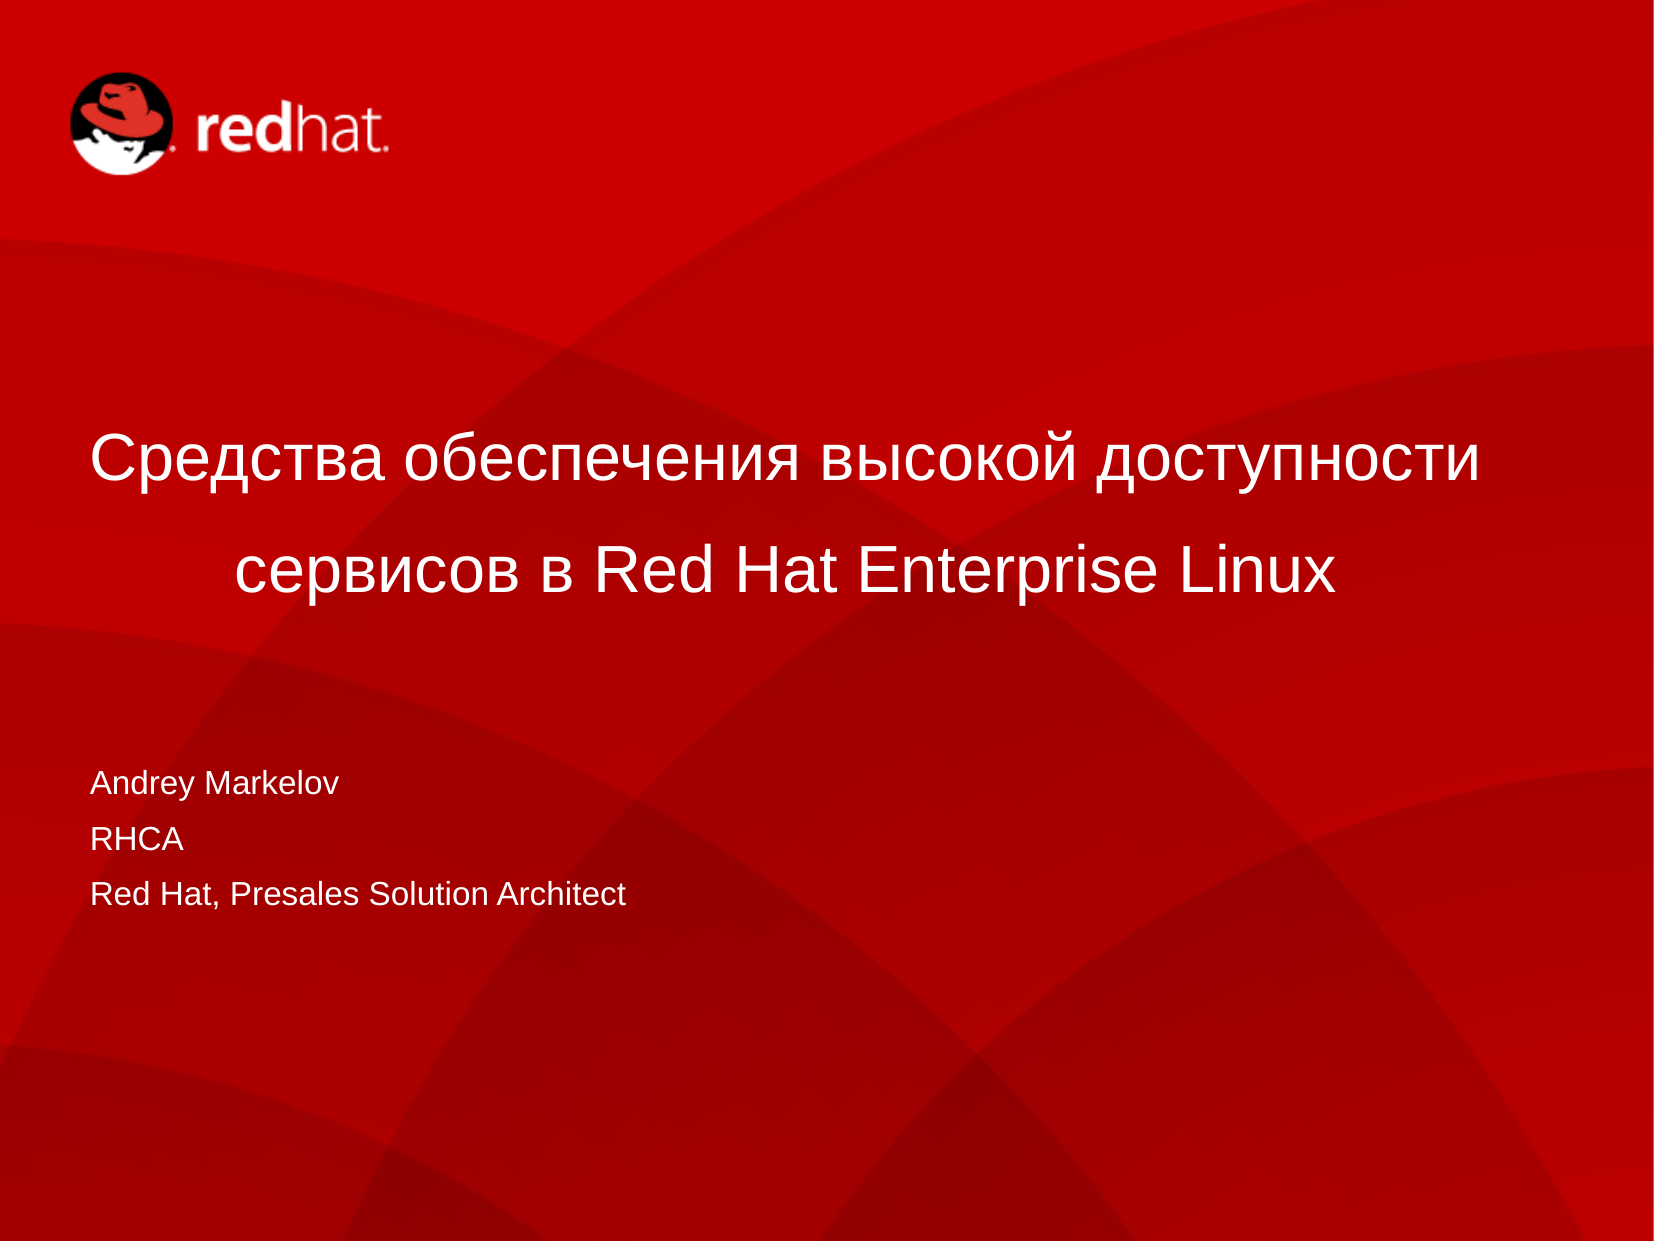

Средства обеспечения высокой доступности сервисов в Red Hat Enterprise Linux
Andrey Markelov
RHCA
Red Hat, Presales Solution Architect